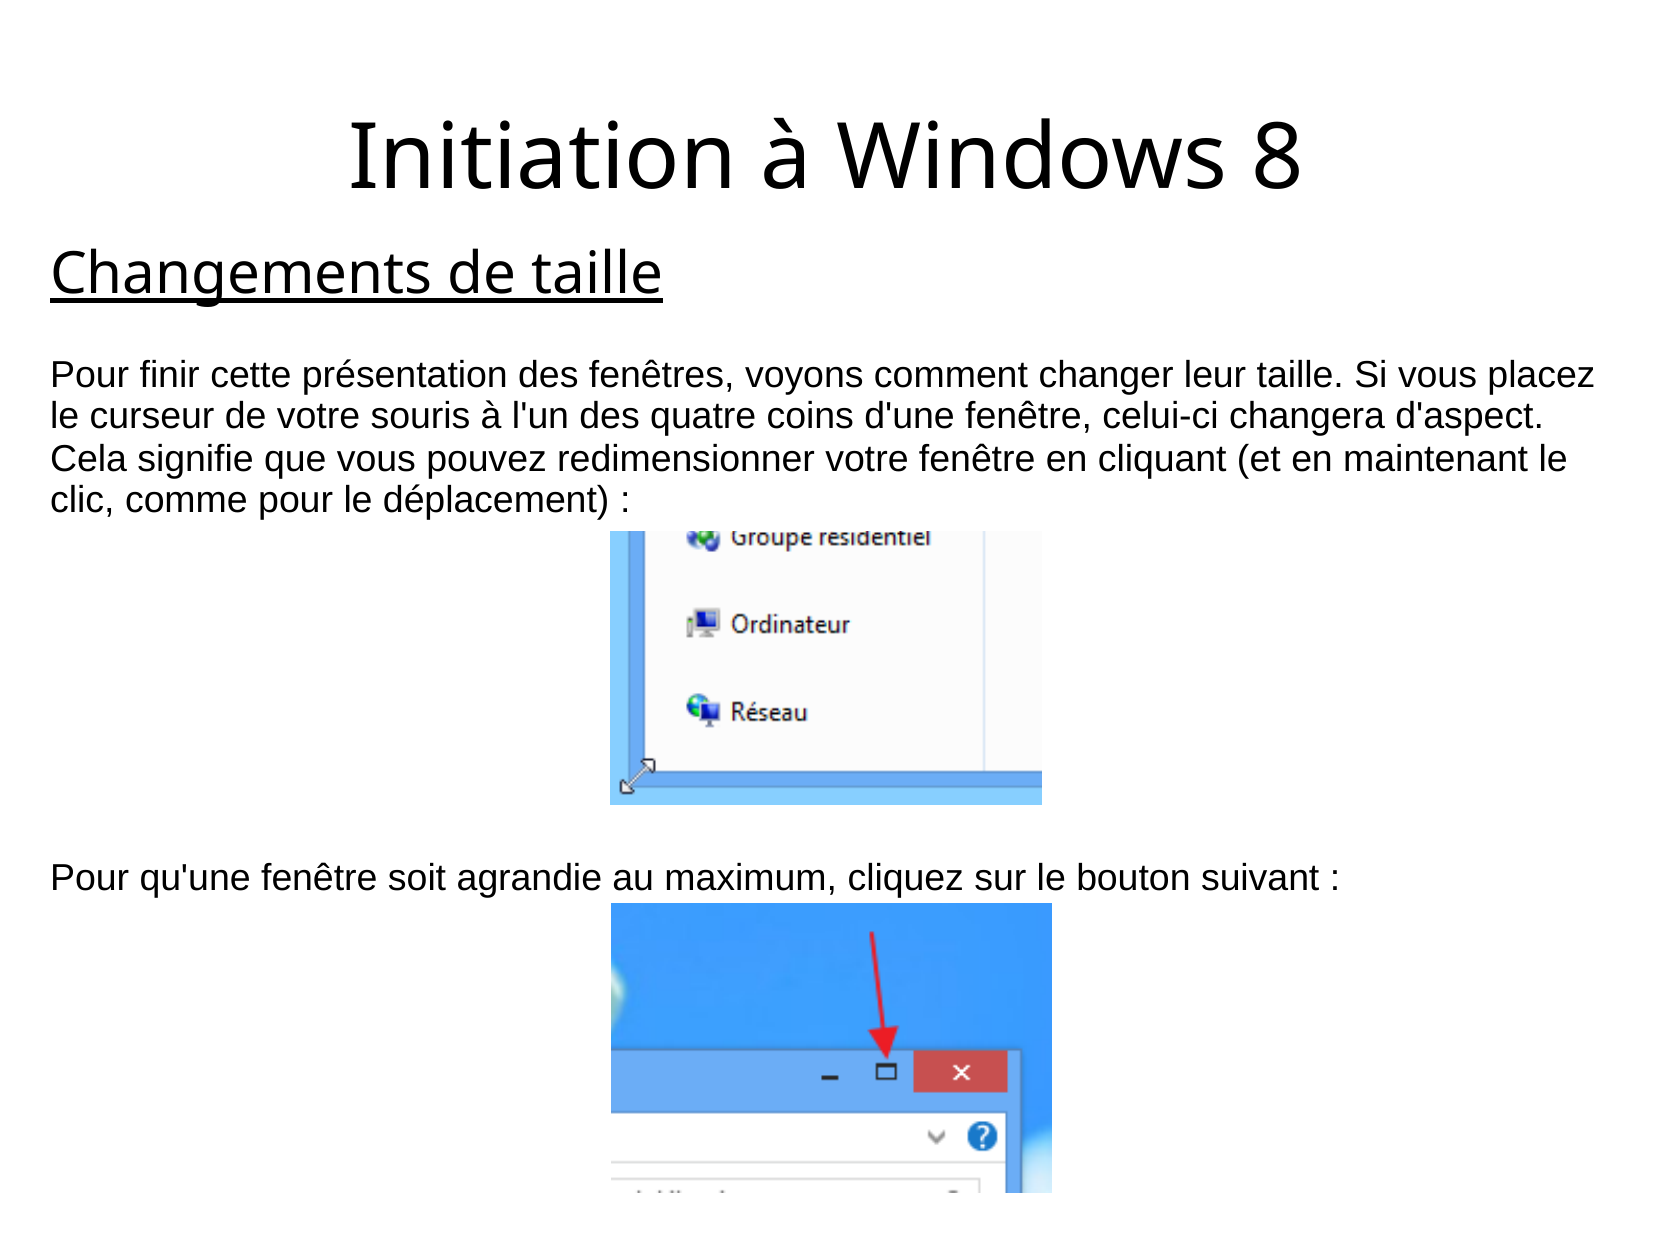

# Initiation à Windows 8
Changements de taille
Pour finir cette présentation des fenêtres, voyons comment changer leur taille. Si vous placez le curseur de votre souris à l'un des quatre coins d'une fenêtre, celui-ci changera d'aspect. Cela signifie que vous pouvez redimensionner votre fenêtre en cliquant (et en maintenant le clic, comme pour le déplacement) :
Pour qu'une fenêtre soit agrandie au maximum, cliquez sur le bouton suivant :